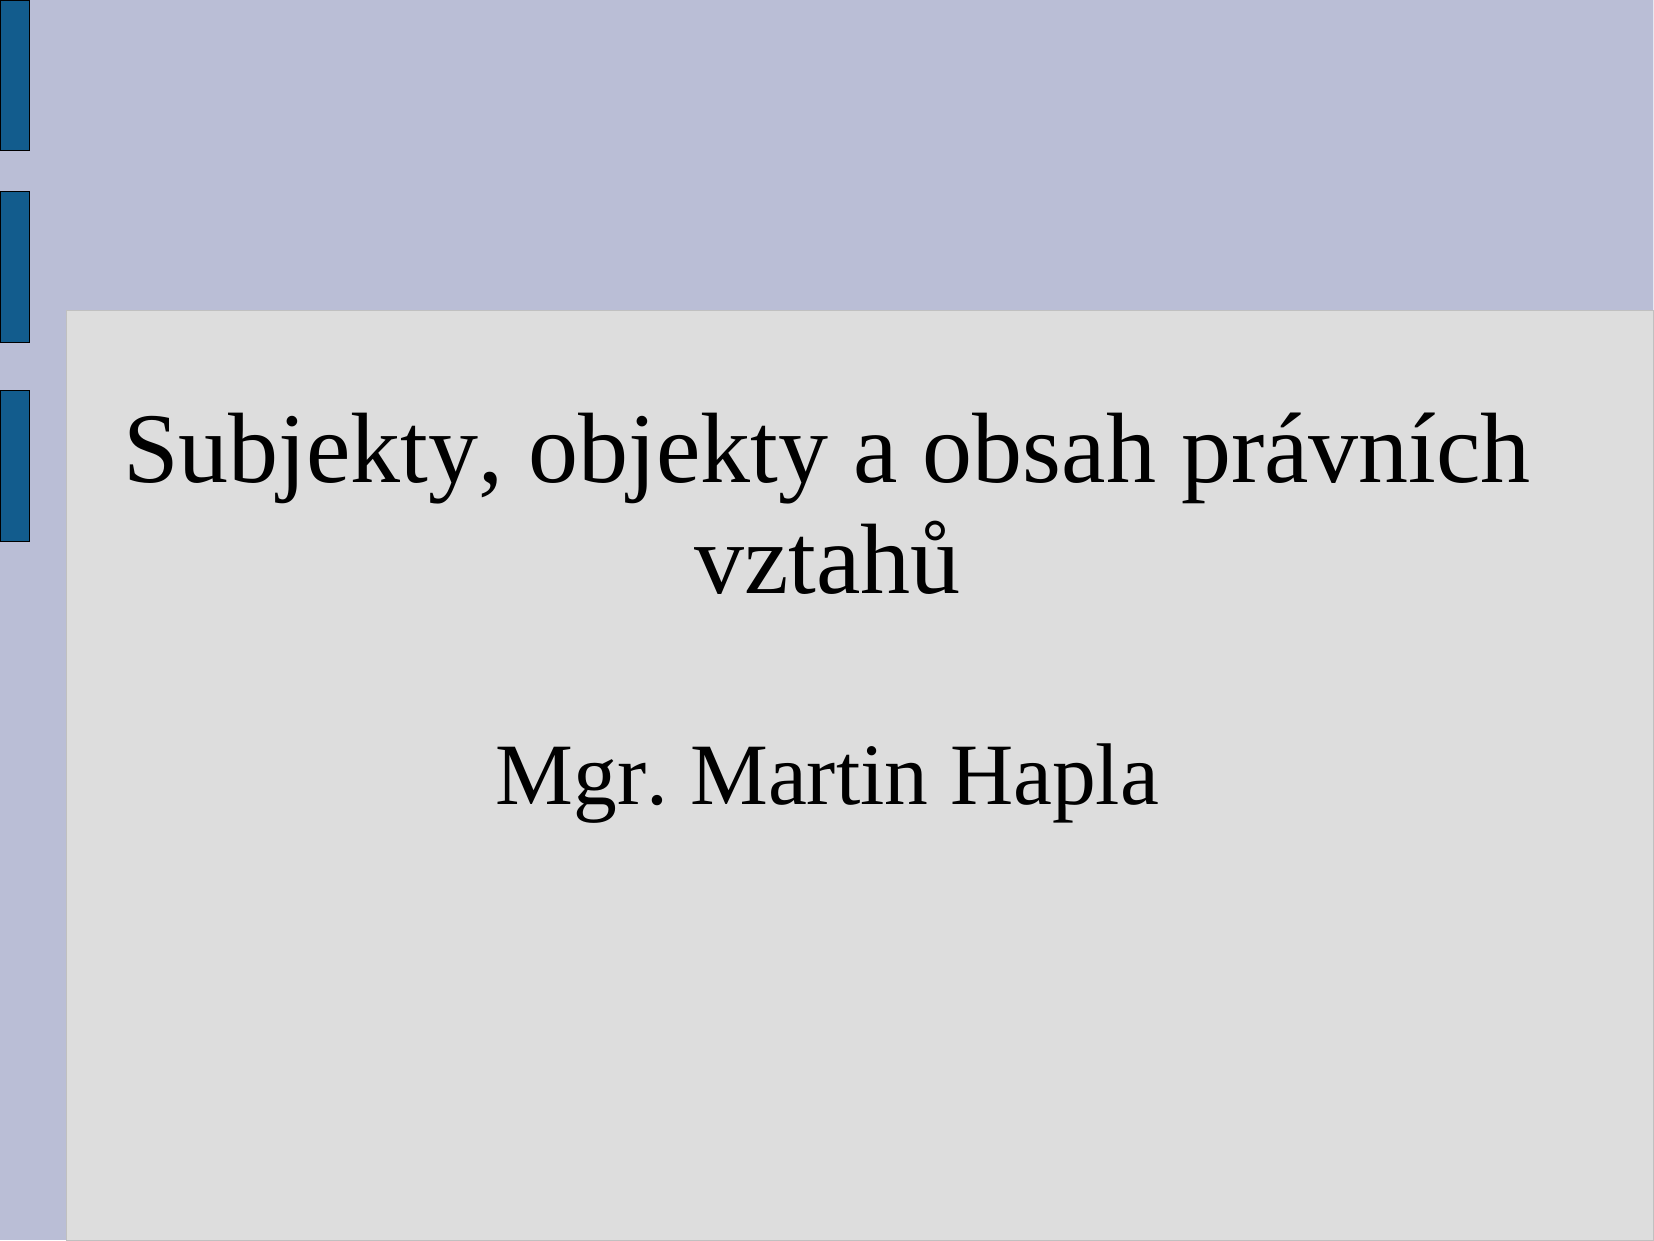

# Subjekty, objekty a obsah právních vztahů
Mgr. Martin Hapla